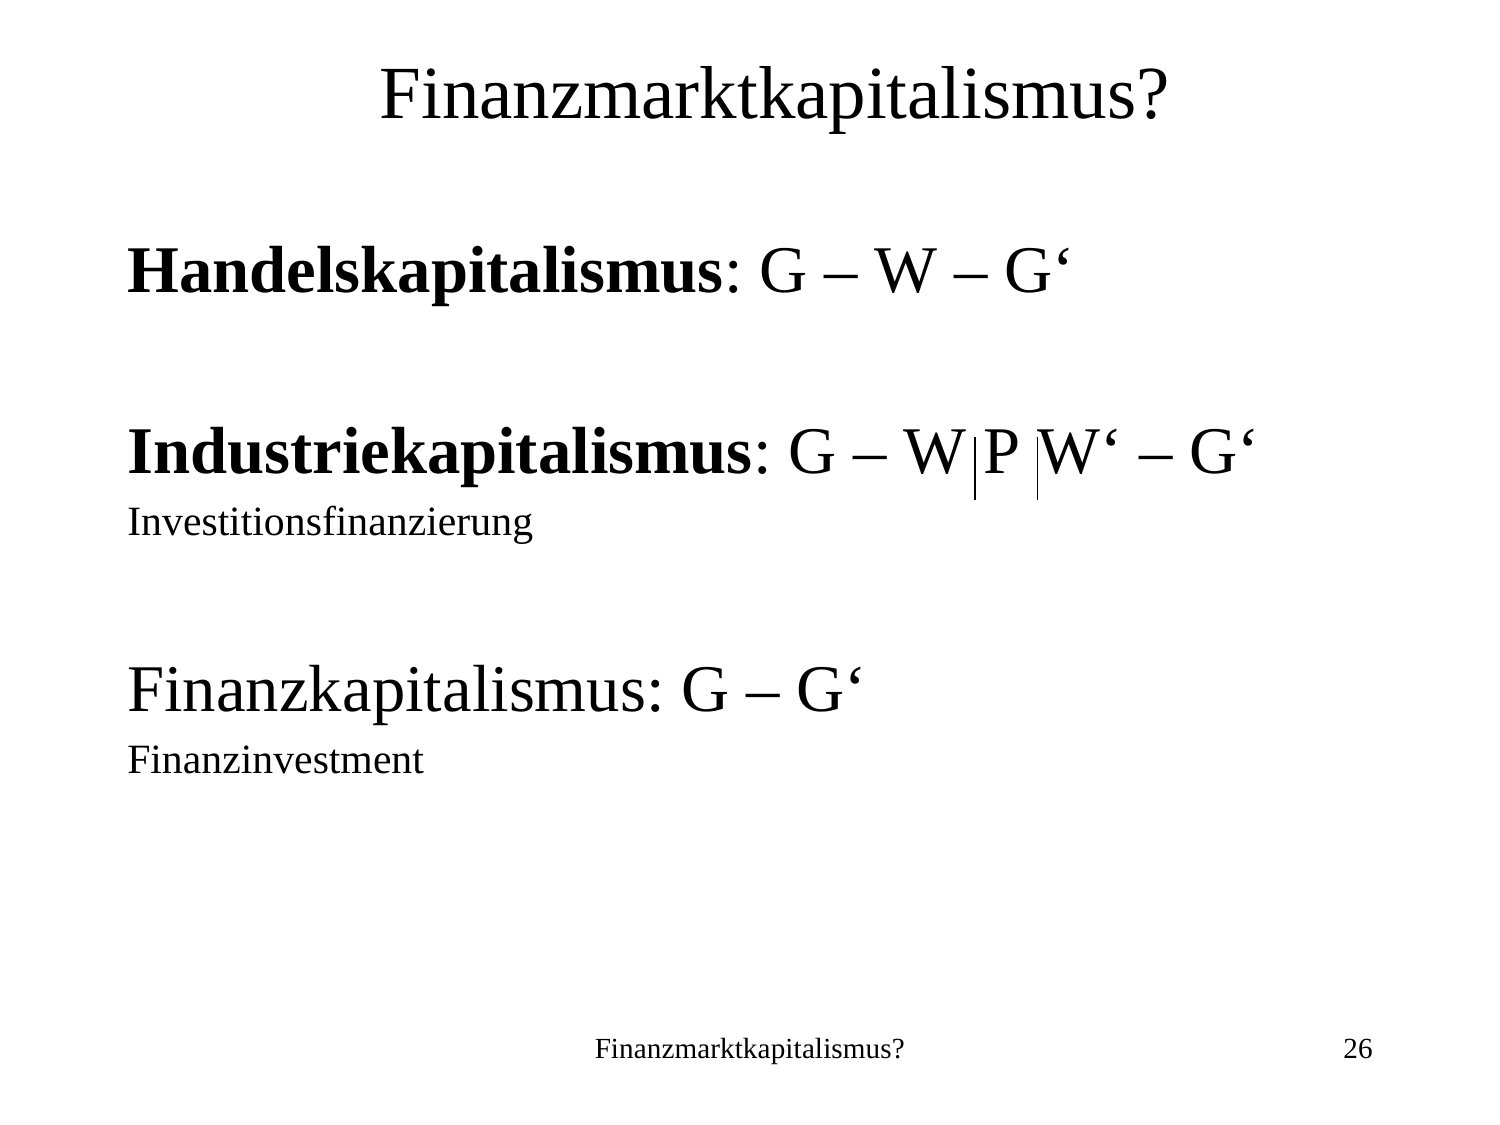

# Finanzmarktkapitalismus?
Handelskapitalismus: G – W – G‘
Industriekapitalismus: G – W P W‘ – G‘
Investitionsfinanzierung
Finanzkapitalismus: G – G‘
Finanzinvestment
Finanzmarktkapitalismus?
26